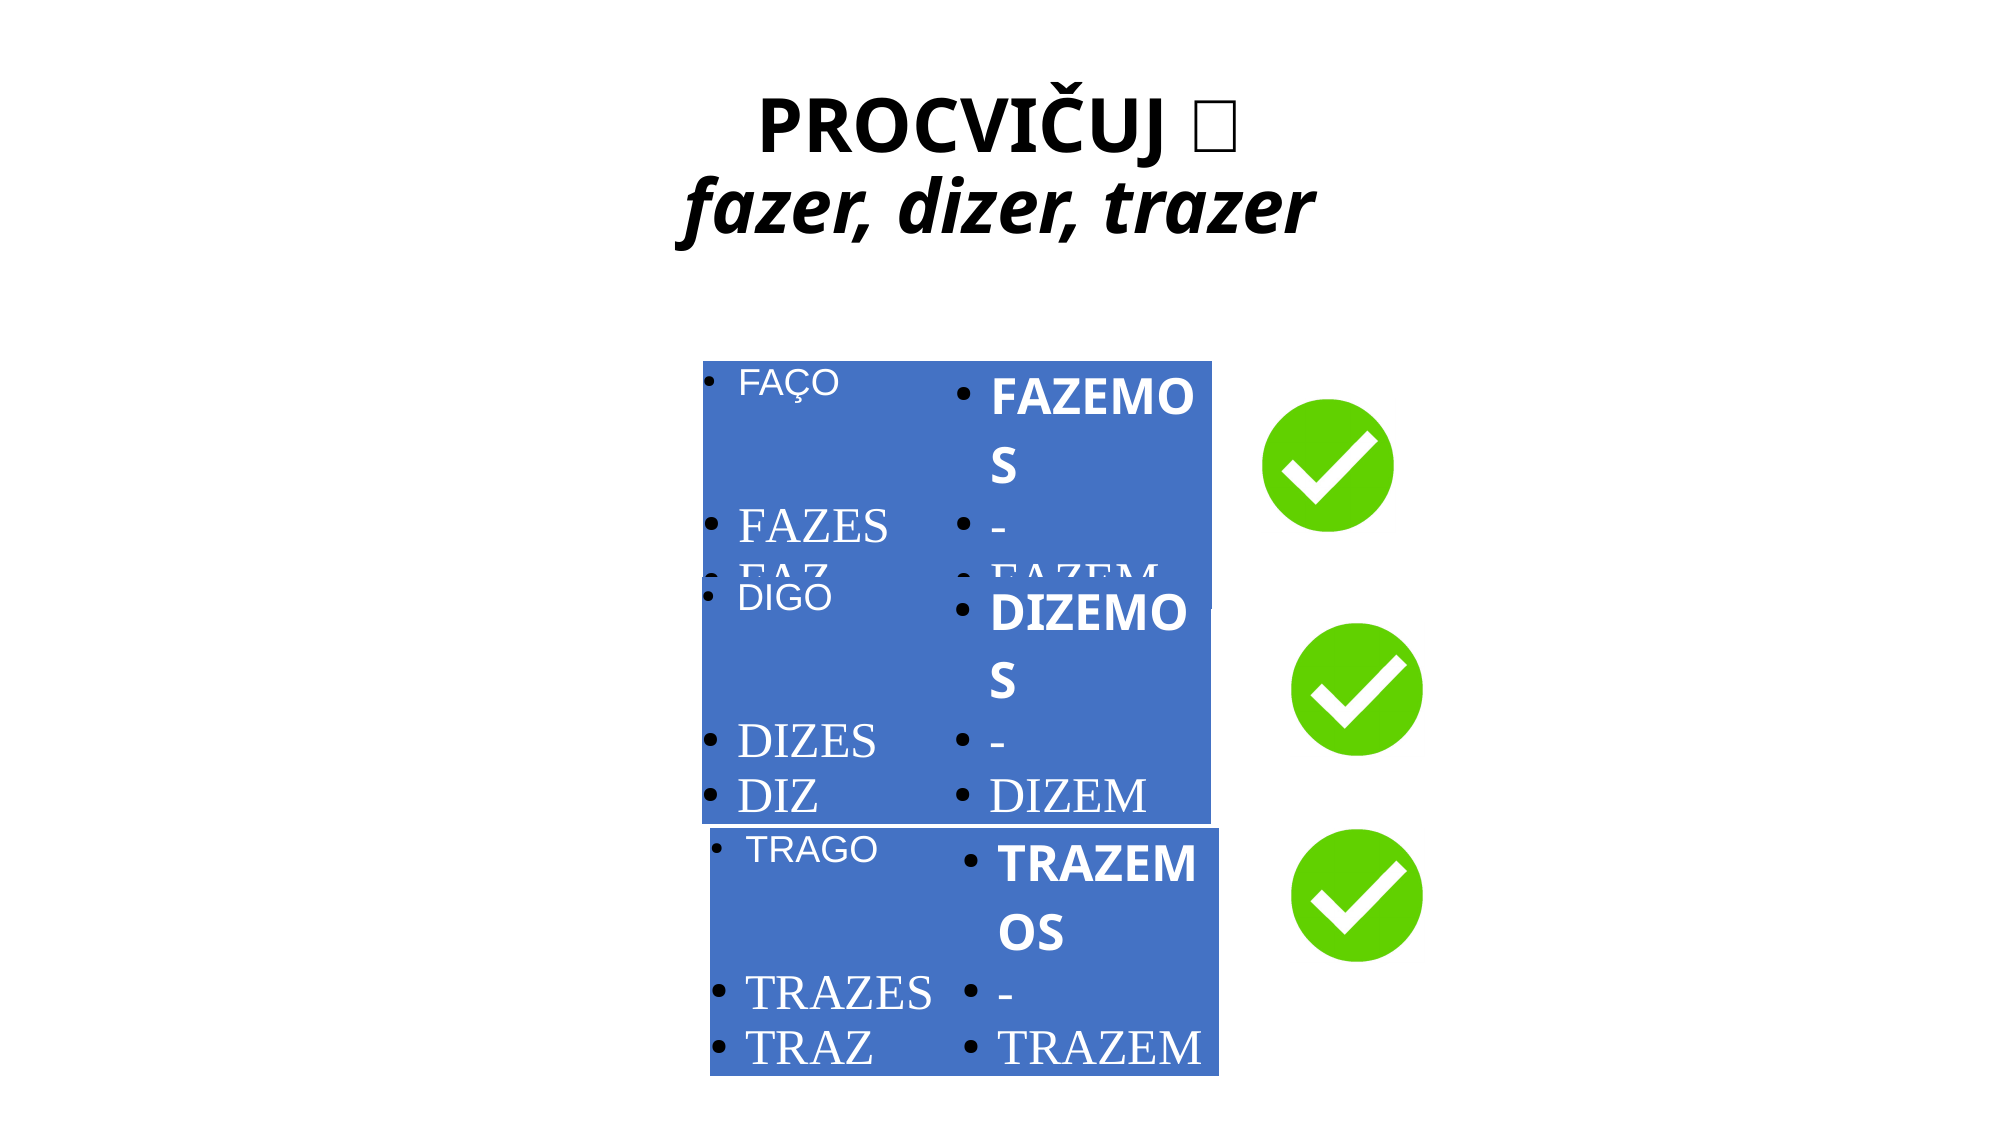

# PROCVIČUJ fazer, dizer, trazer
| FAÇO | FAZEMOS |
| --- | --- |
| FAZES | - |
| FAZ | FAZEM |
| DIGO | DIZEMOS |
| --- | --- |
| DIZES | - |
| DIZ | DIZEM |
| TRAGO | TRAZEMOS |
| --- | --- |
| TRAZES | - |
| TRAZ | TRAZEM |